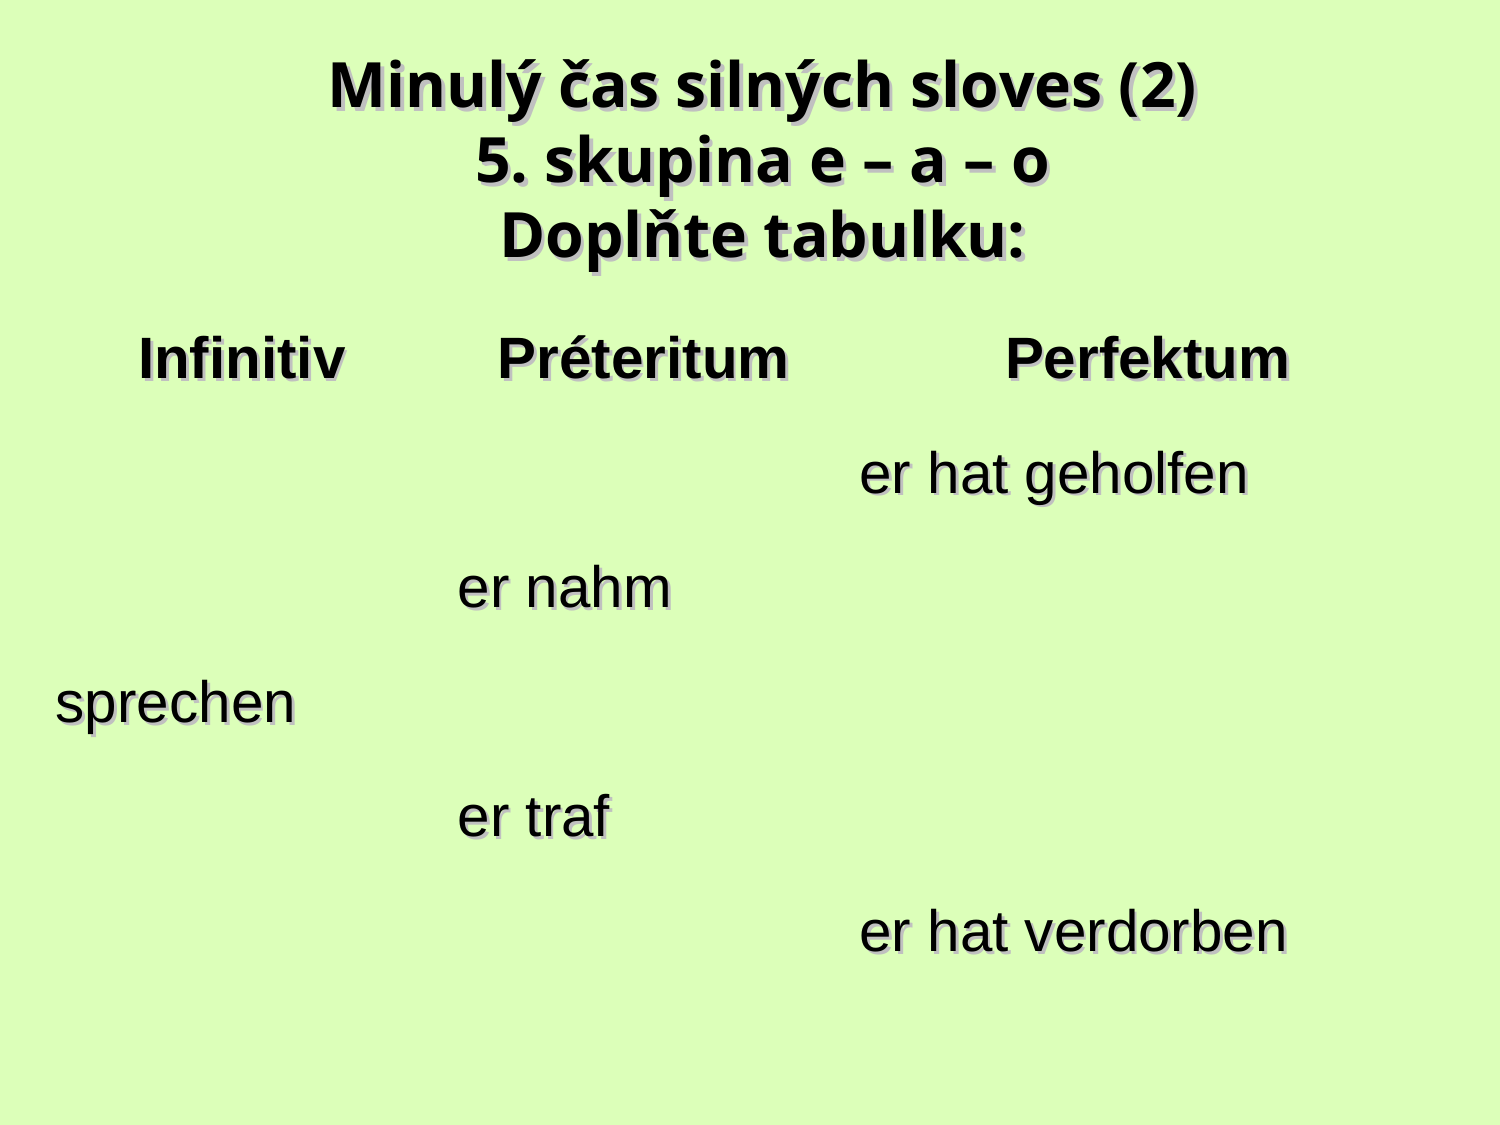

# Minulý čas silných sloves (2) 5. skupina e – a – o Doplňte tabulku:
| Infinitiv | Préteritum | Perfektum |
| --- | --- | --- |
| | | er hat geholfen |
| | er nahm | |
| sprechen | | |
| | er traf | |
| | | er hat verdorben |